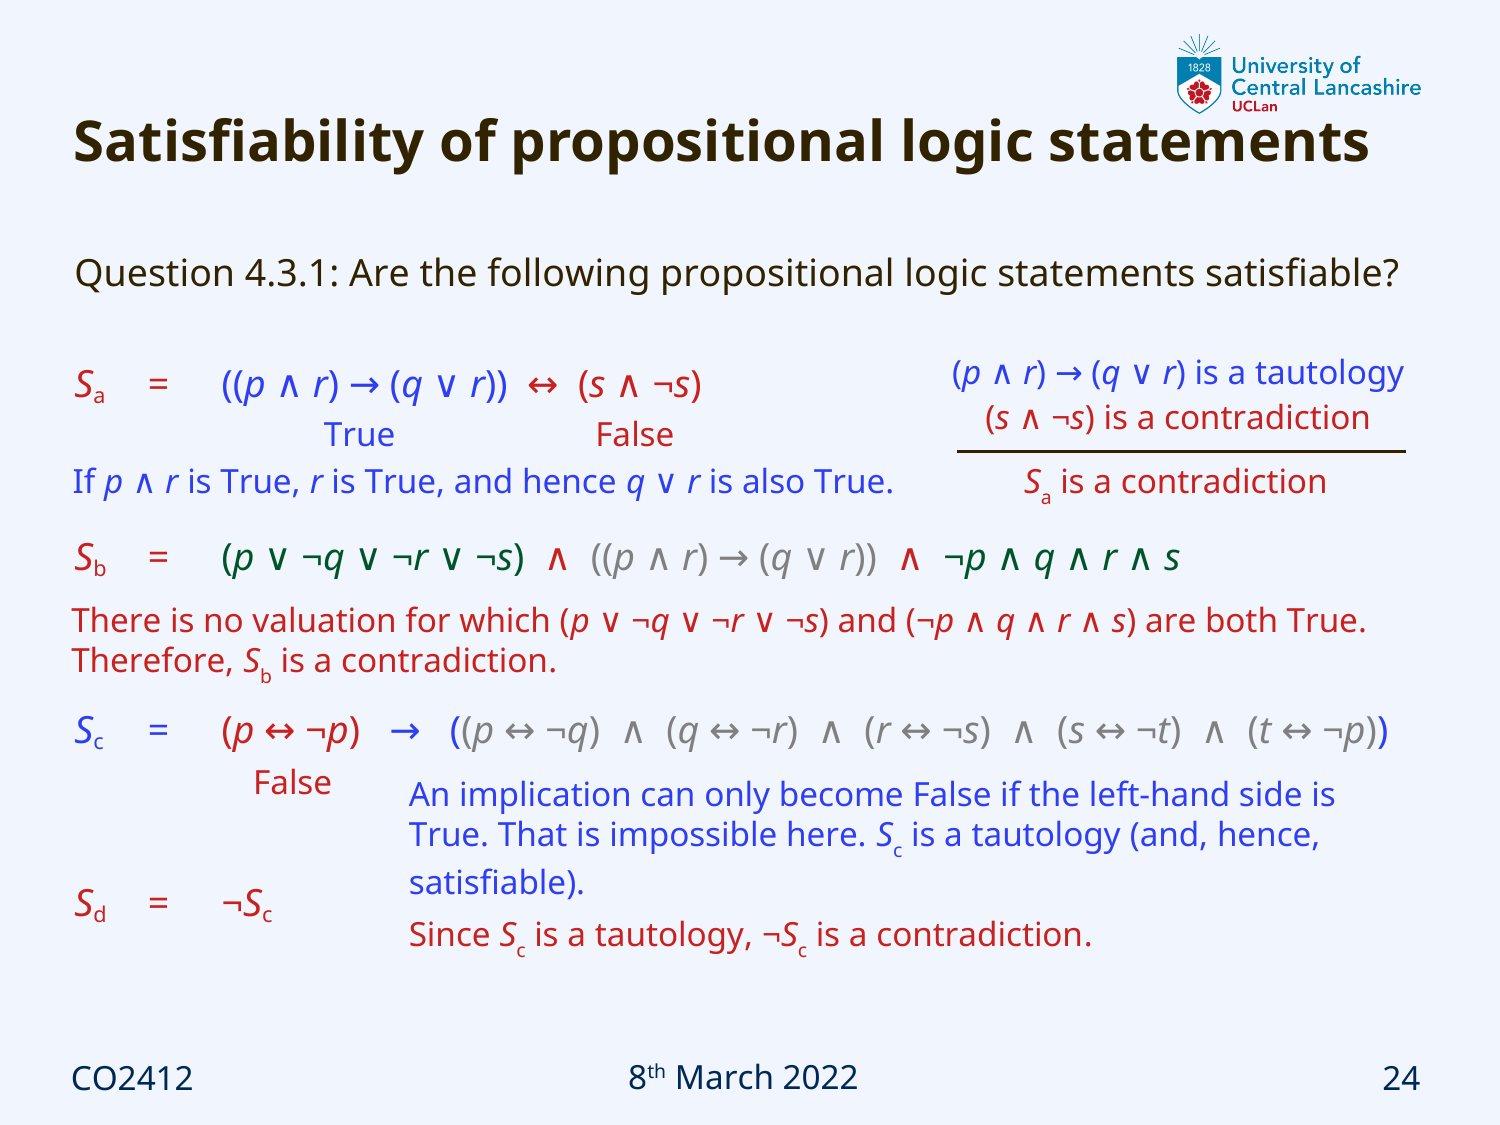

# Satisfiability of propositional logic statements
Question 4.3.1: Are the following propositional logic statements satisfiable?
(p ∧ r) → (q ∨ r) is a tautology
(s ∧ ¬s) is a contradiction
Sa	=	((p ∧ r) → (q ∨ r)) ↔ (s ∧ ¬s)
Sb	=	(p ∨ ¬q ∨ ¬r ∨ ¬s) ∧ ((p ∧ r) → (q ∨ r)) ∧ ¬p ∧ q ∧ r ∧ s
Sc	=	(p ↔ ¬p) → ((p ↔ ¬q) ∧ (q ↔ ¬r) ∧ (r ↔ ¬s) ∧ (s ↔ ¬t) ∧ (t ↔ ¬p))
Sd	=	¬Sc
False
True
If p ∧ r is True, r is True, and hence q ∨ r is also True.
Sa is a contradiction
There is no valuation for which (p ∨ ¬q ∨ ¬r ∨ ¬s) and (¬p ∧ q ∧ r ∧ s) are both True.
Therefore, Sb is a contradiction.
False
An implication can only become False if the left-hand side is True. That is impossible here. Sc is a tautology (and, hence, satisfiable).
Since Sc is a tautology, ¬Sc is a contradiction.